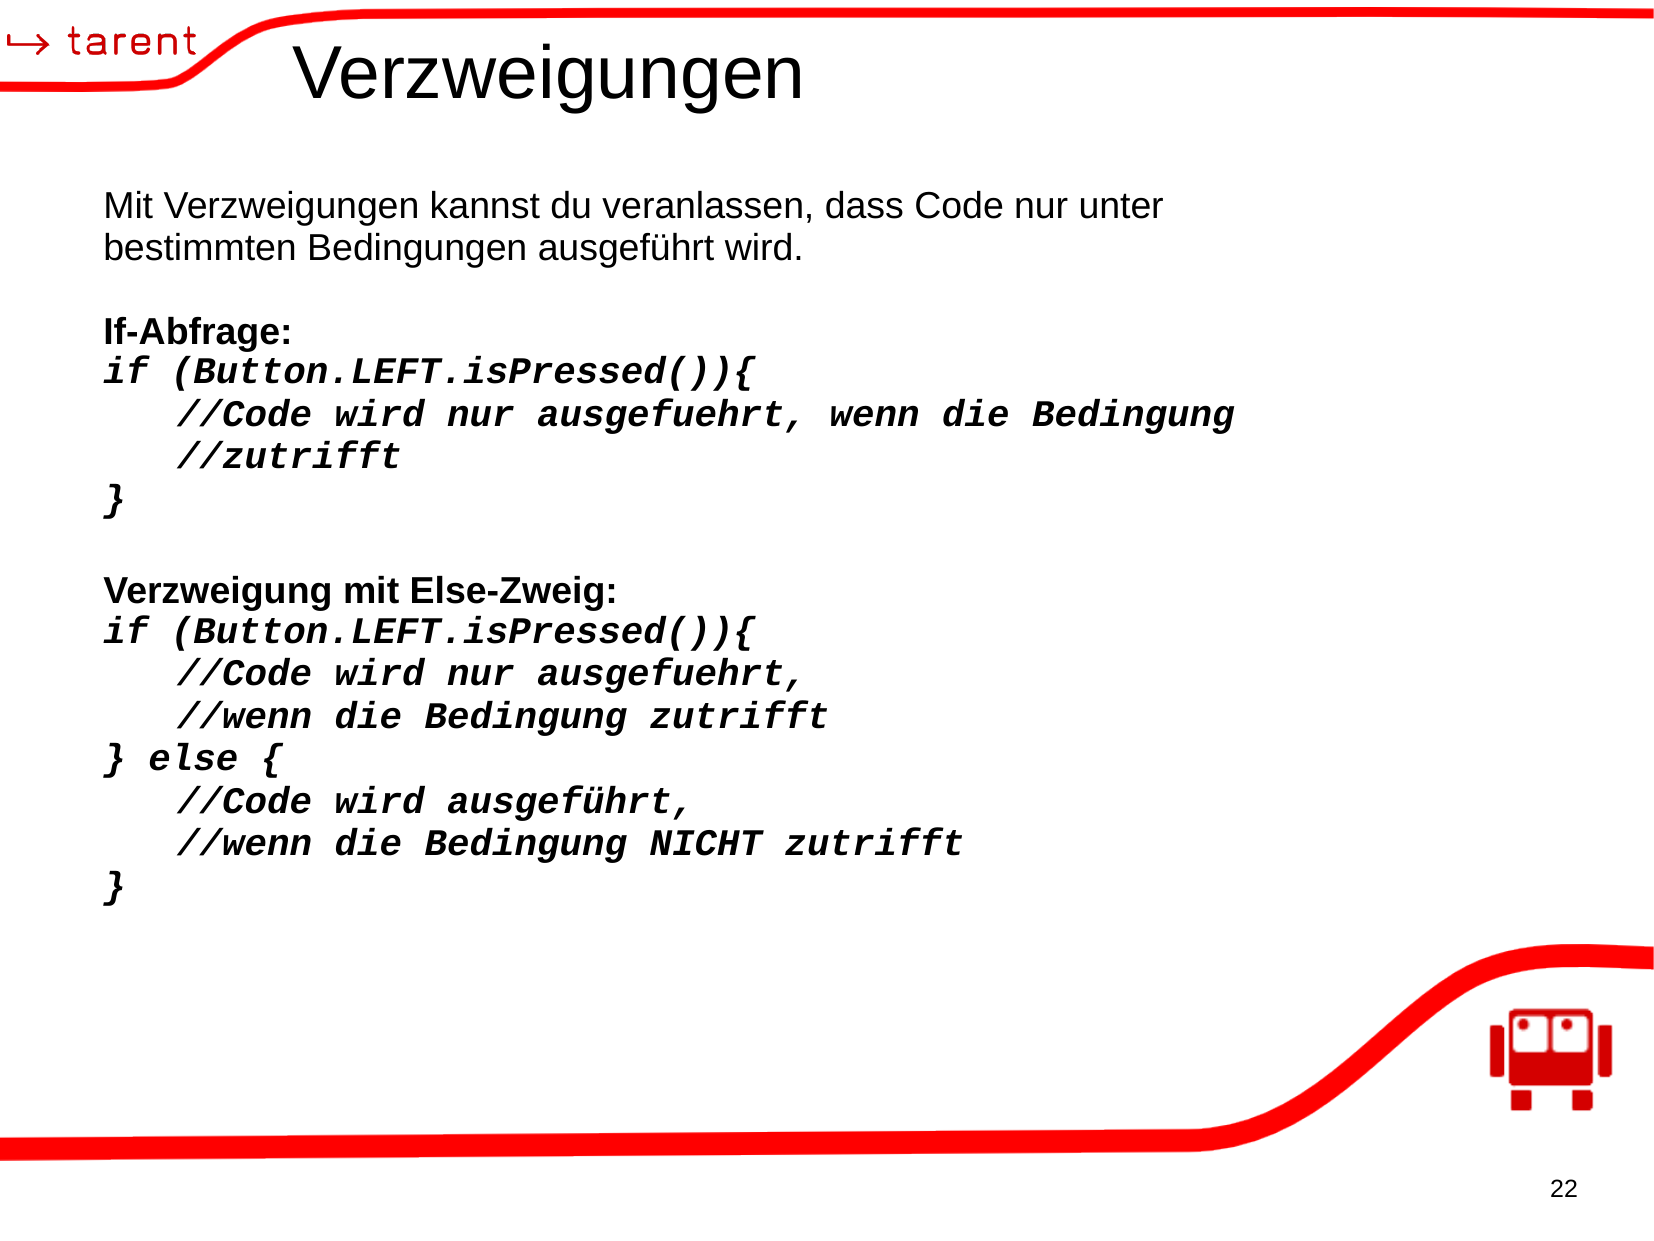

Verzweigungen
Mit Verzweigungen kannst du veranlassen, dass Code nur unter bestimmten Bedingungen ausgeführt wird.
If-Abfrage:
if (Button.LEFT.isPressed()){
	//Code wird nur ausgefuehrt, wenn die Bedingung 		//zutrifft
}
Verzweigung mit Else-Zweig:
if (Button.LEFT.isPressed()){
	//Code wird nur ausgefuehrt,
	//wenn die Bedingung zutrifft
} else {
	//Code wird ausgeführt,
	//wenn die Bedingung NICHT zutrifft
}